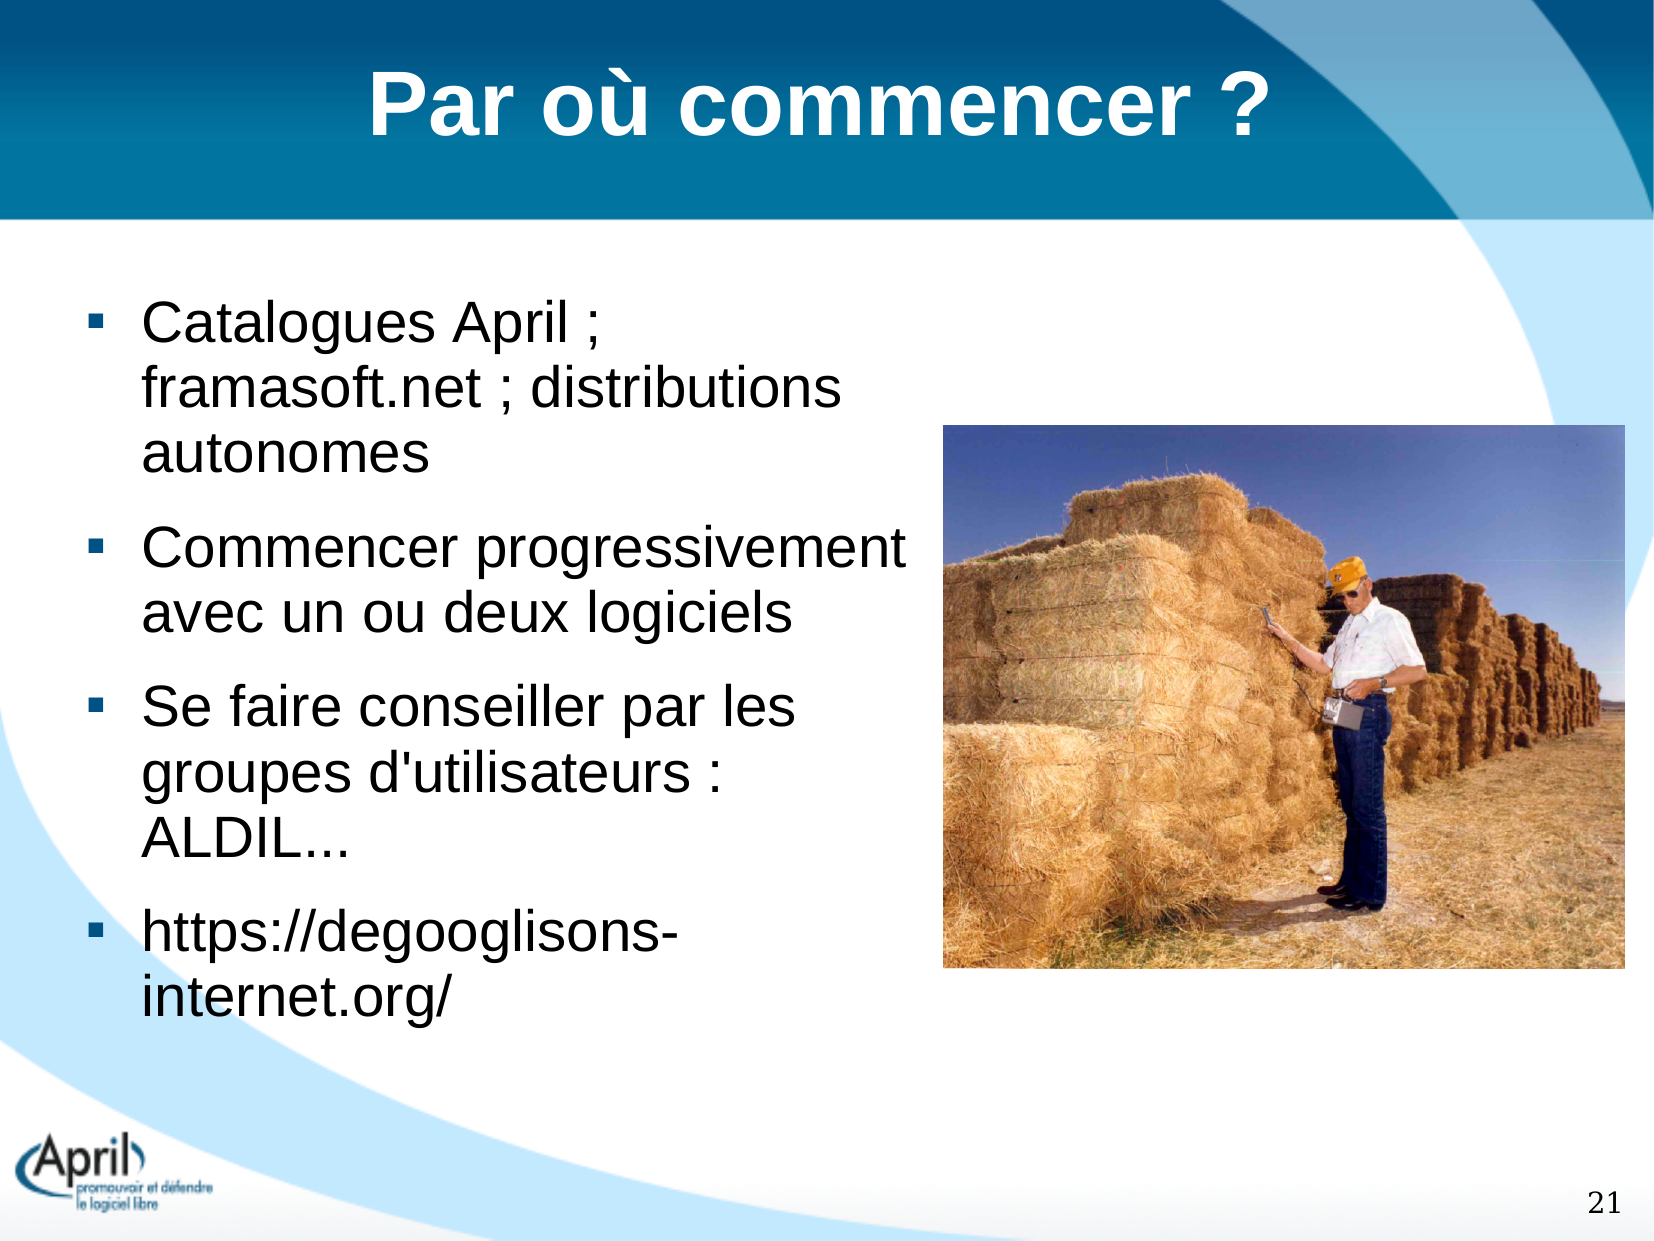

# Par où commencer ?
Catalogues April ; framasoft.net ; distributions autonomes
Commencer progressivement avec un ou deux logiciels
Se faire conseiller par les groupes d'utilisateurs : ALDIL...
https://degooglisons-internet.org/
21